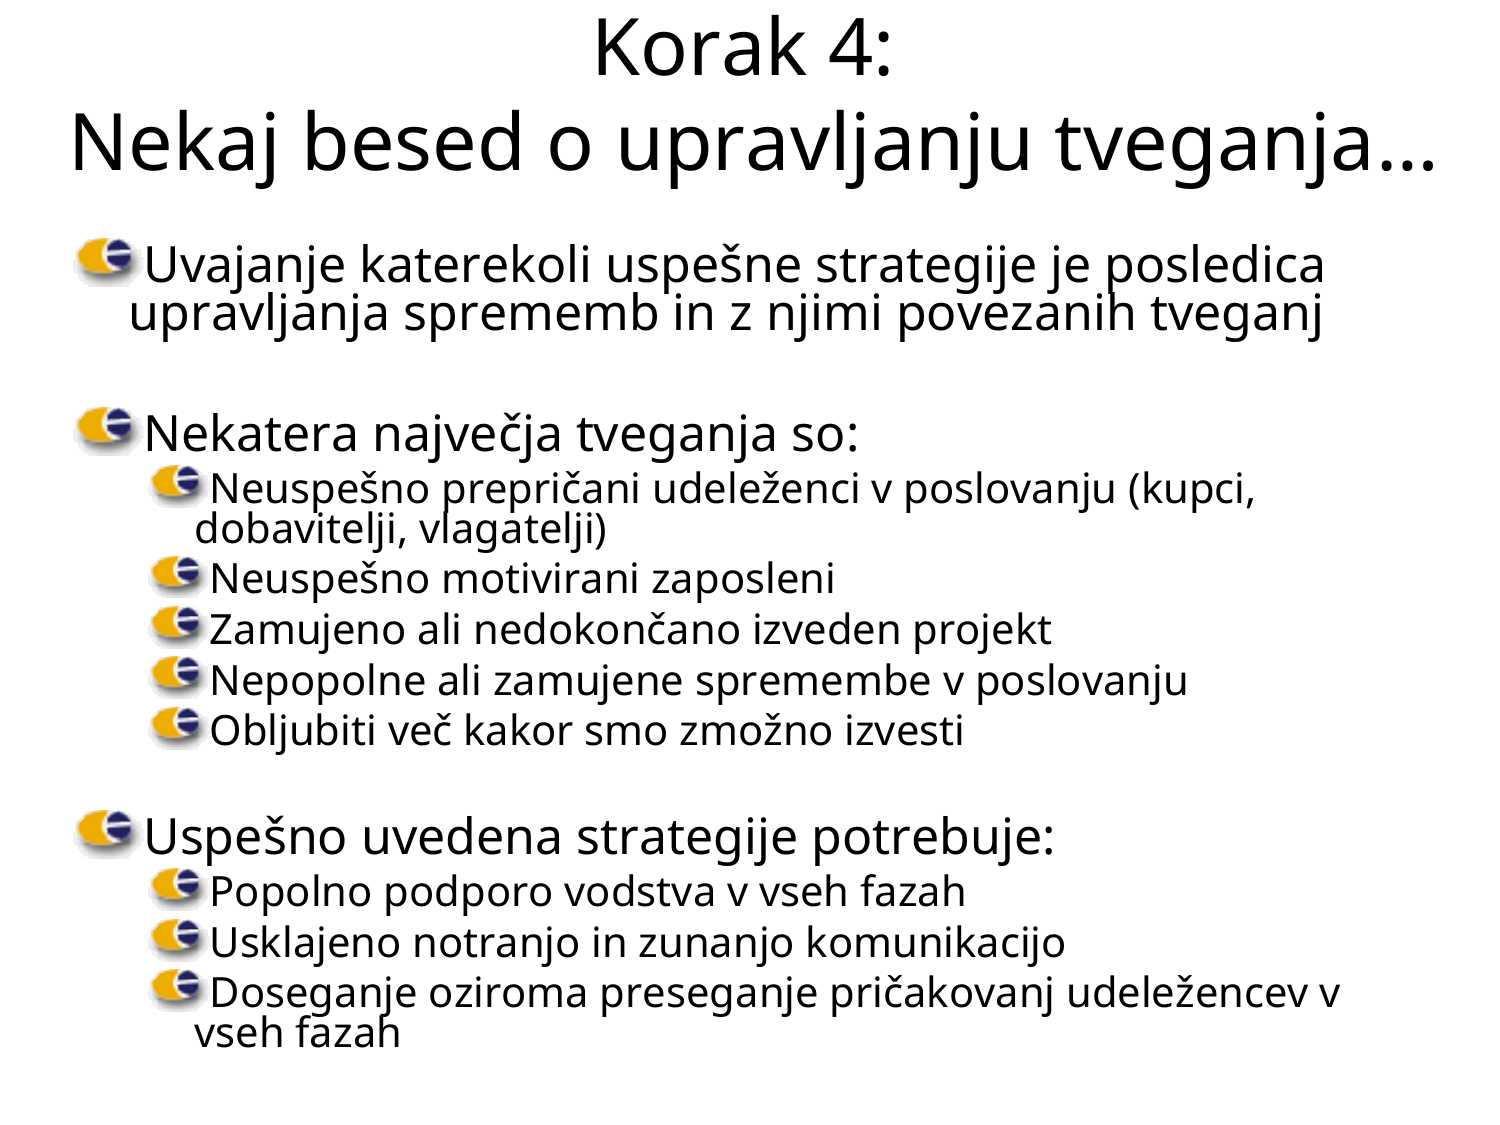

# Korak 4: Nekaj besed o upravljanju tveganja…
Uvajanje katerekoli uspešne strategije je posledica upravljanja sprememb in z njimi povezanih tveganj
Nekatera največja tveganja so:
Neuspešno prepričani udeleženci v poslovanju (kupci, dobavitelji, vlagatelji)
Neuspešno motivirani zaposleni
Zamujeno ali nedokončano izveden projekt
Nepopolne ali zamujene spremembe v poslovanju
Obljubiti več kakor smo zmožno izvesti
Uspešno uvedena strategije potrebuje:
Popolno podporo vodstva v vseh fazah
Usklajeno notranjo in zunanjo komunikacijo
Doseganje oziroma preseganje pričakovanj udeležencev v vseh fazah